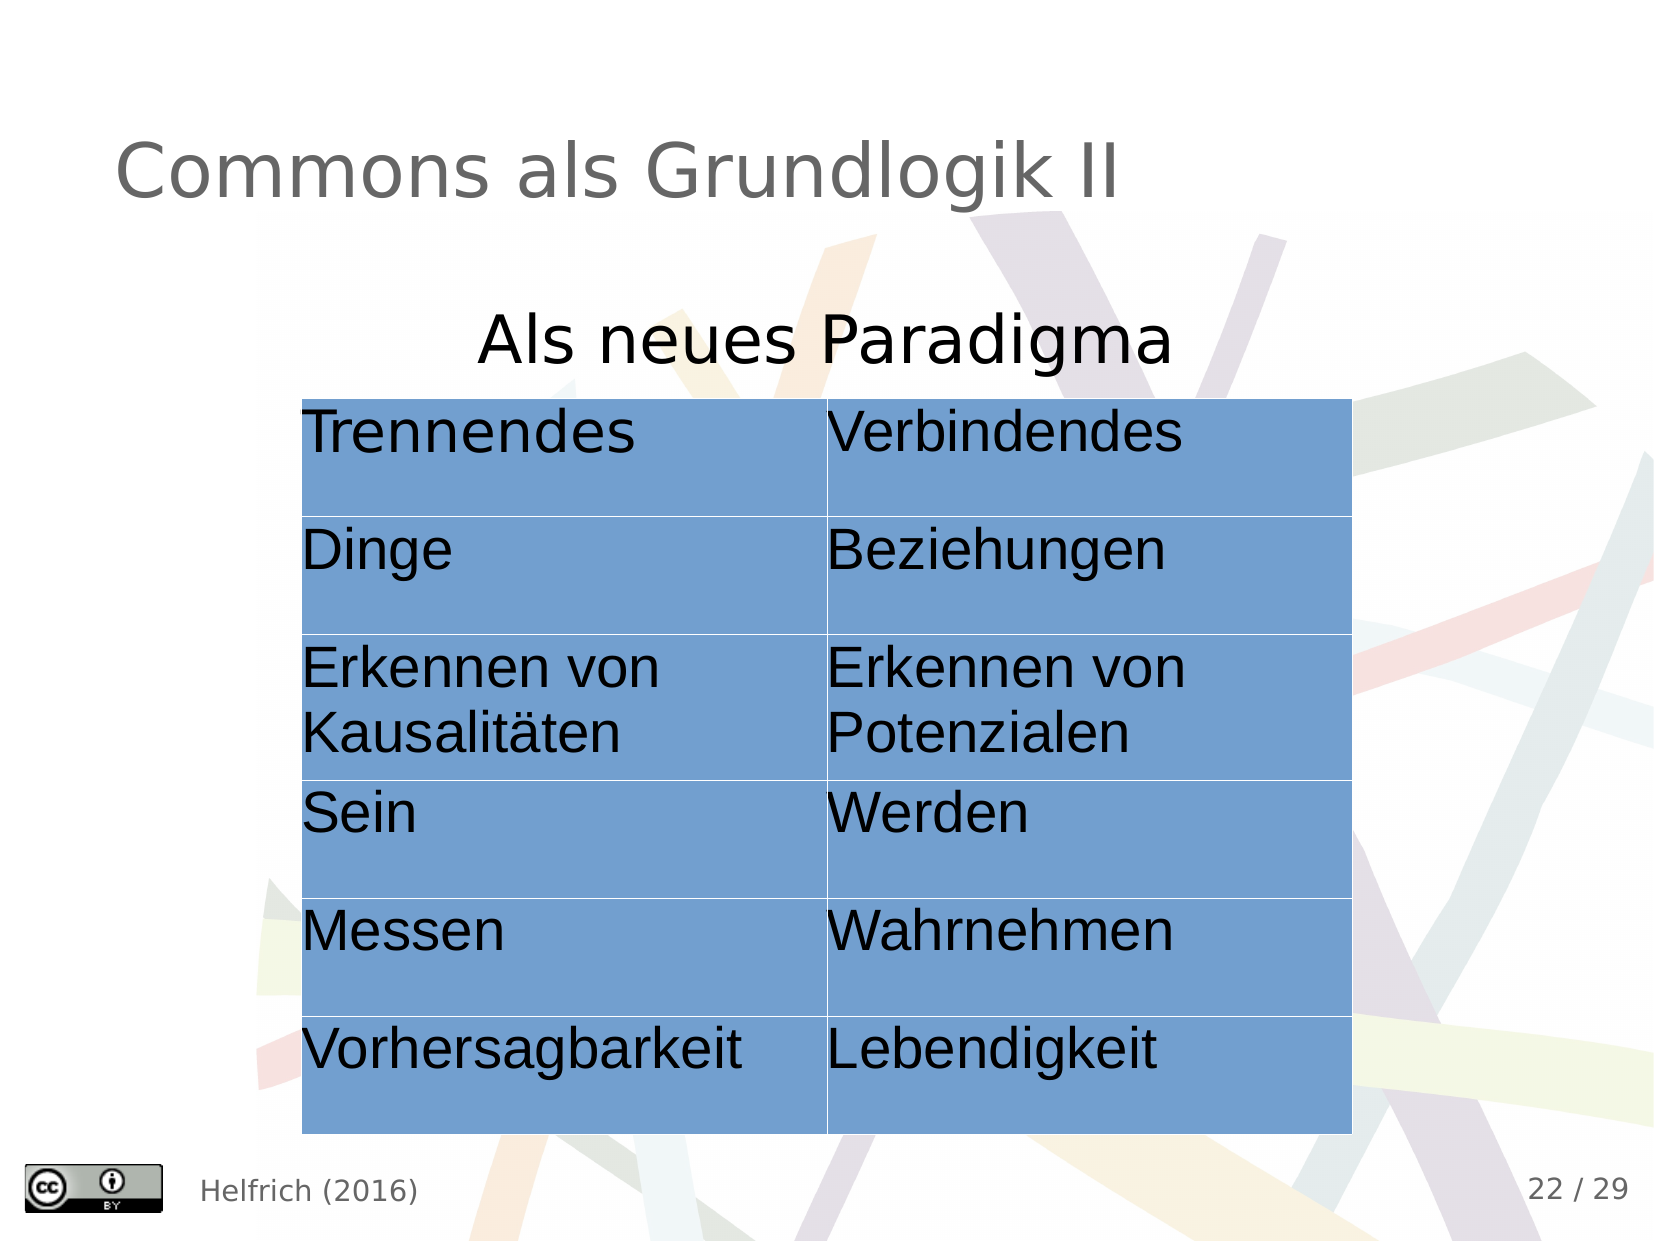

# Commons als Grundlogik II
Als neues Paradigma
| Trennendes | Verbindendes |
| --- | --- |
| Dinge | Beziehungen |
| Erkennen von Kausalitäten | Erkennen von Potenzialen |
| Sein | Werden |
| Messen | Wahrnehmen |
| Vorhersagbarkeit | Lebendigkeit |
Helfrich (2016)
22